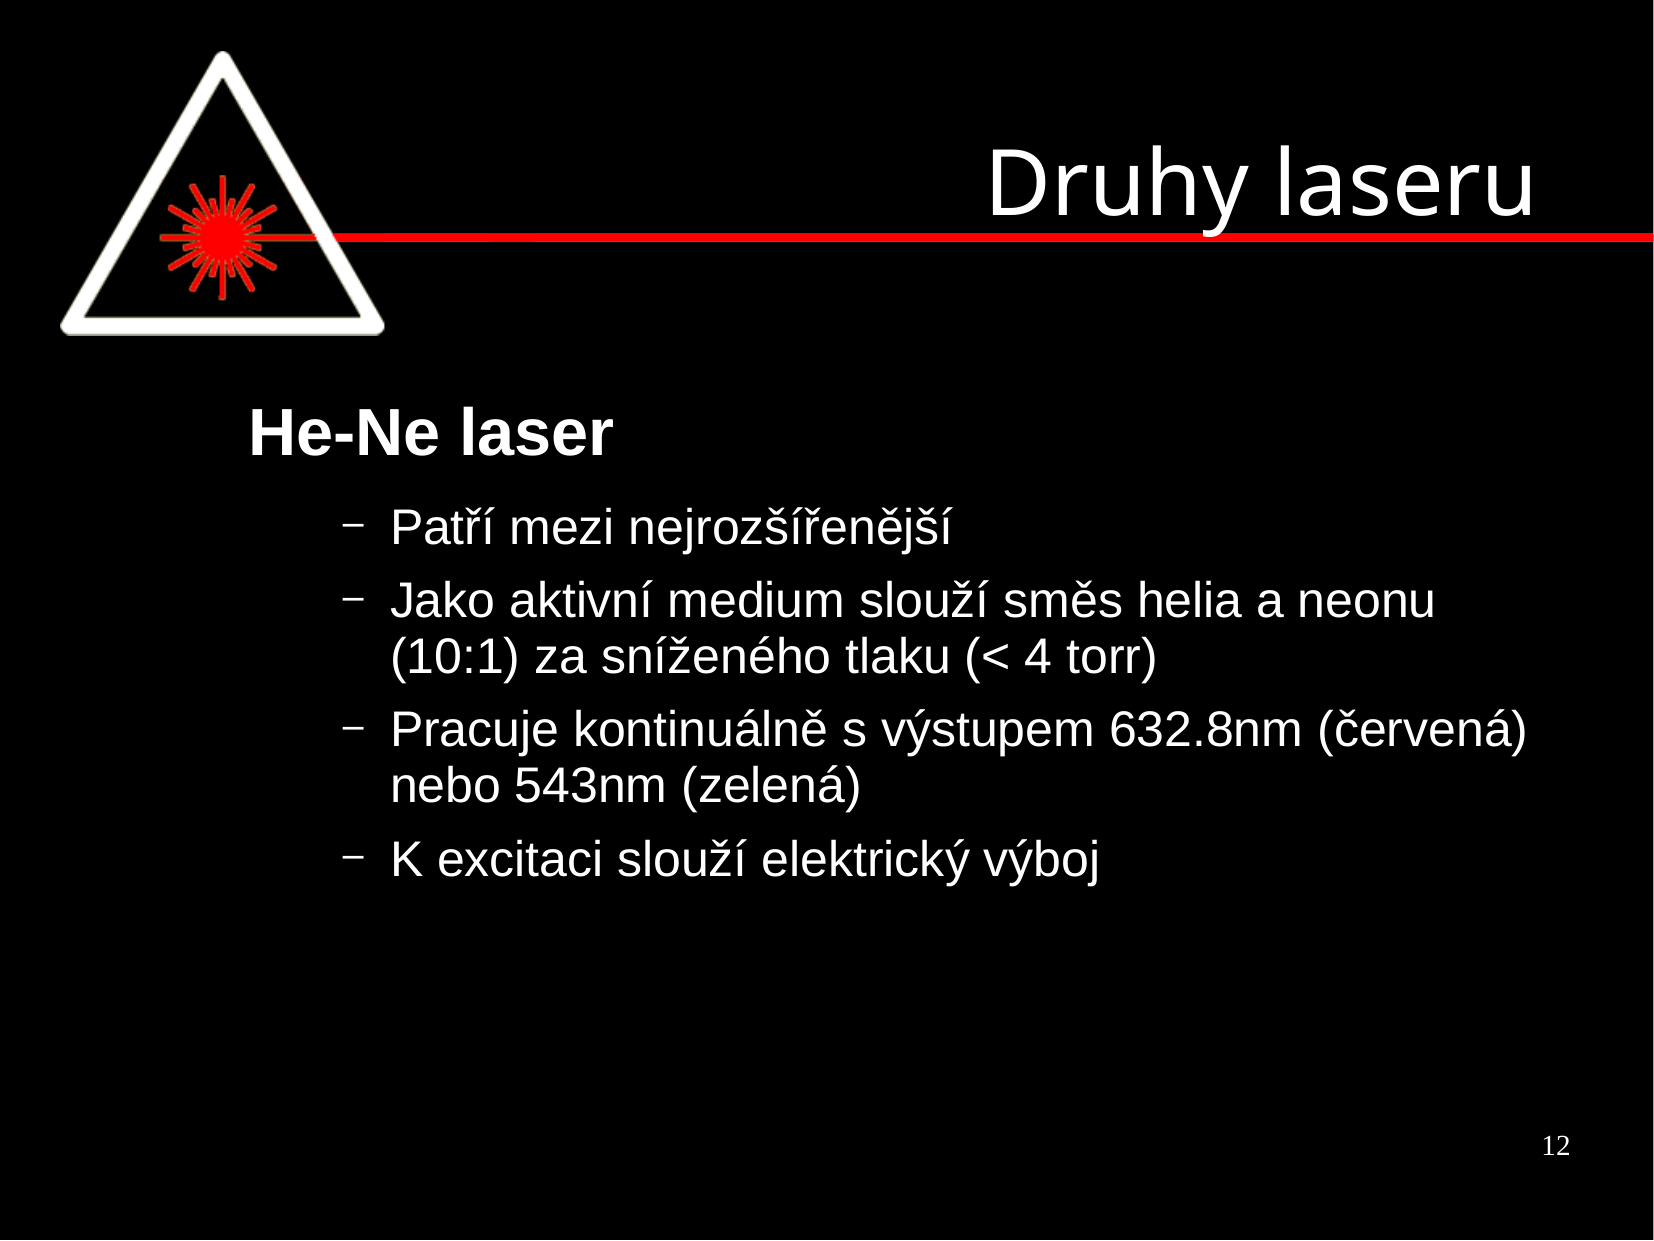

# Druhy laseru
He-Ne laser
Patří mezi nejrozšířenější
Jako aktivní medium slouží směs helia a neonu (10:1) za sníženého tlaku (< 4 torr)
Pracuje kontinuálně s výstupem 632.8nm (červená) nebo 543nm (zelená)
K excitaci slouží elektrický výboj
12